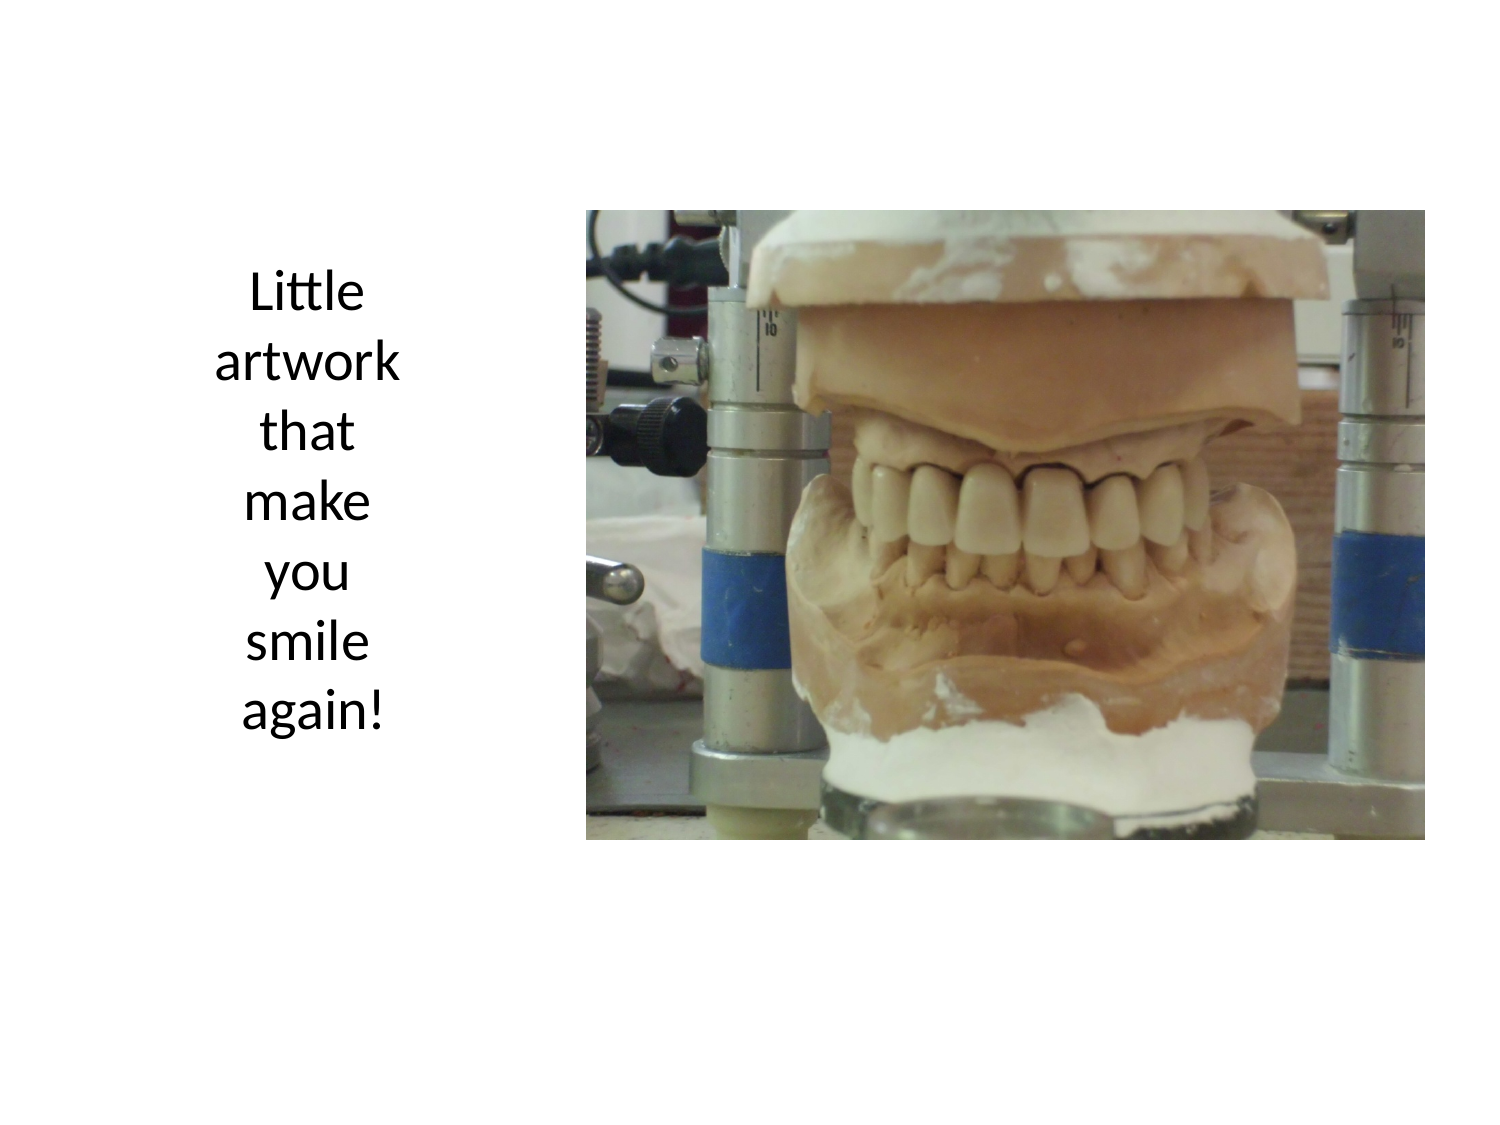

# Little artwork that make you smile again!